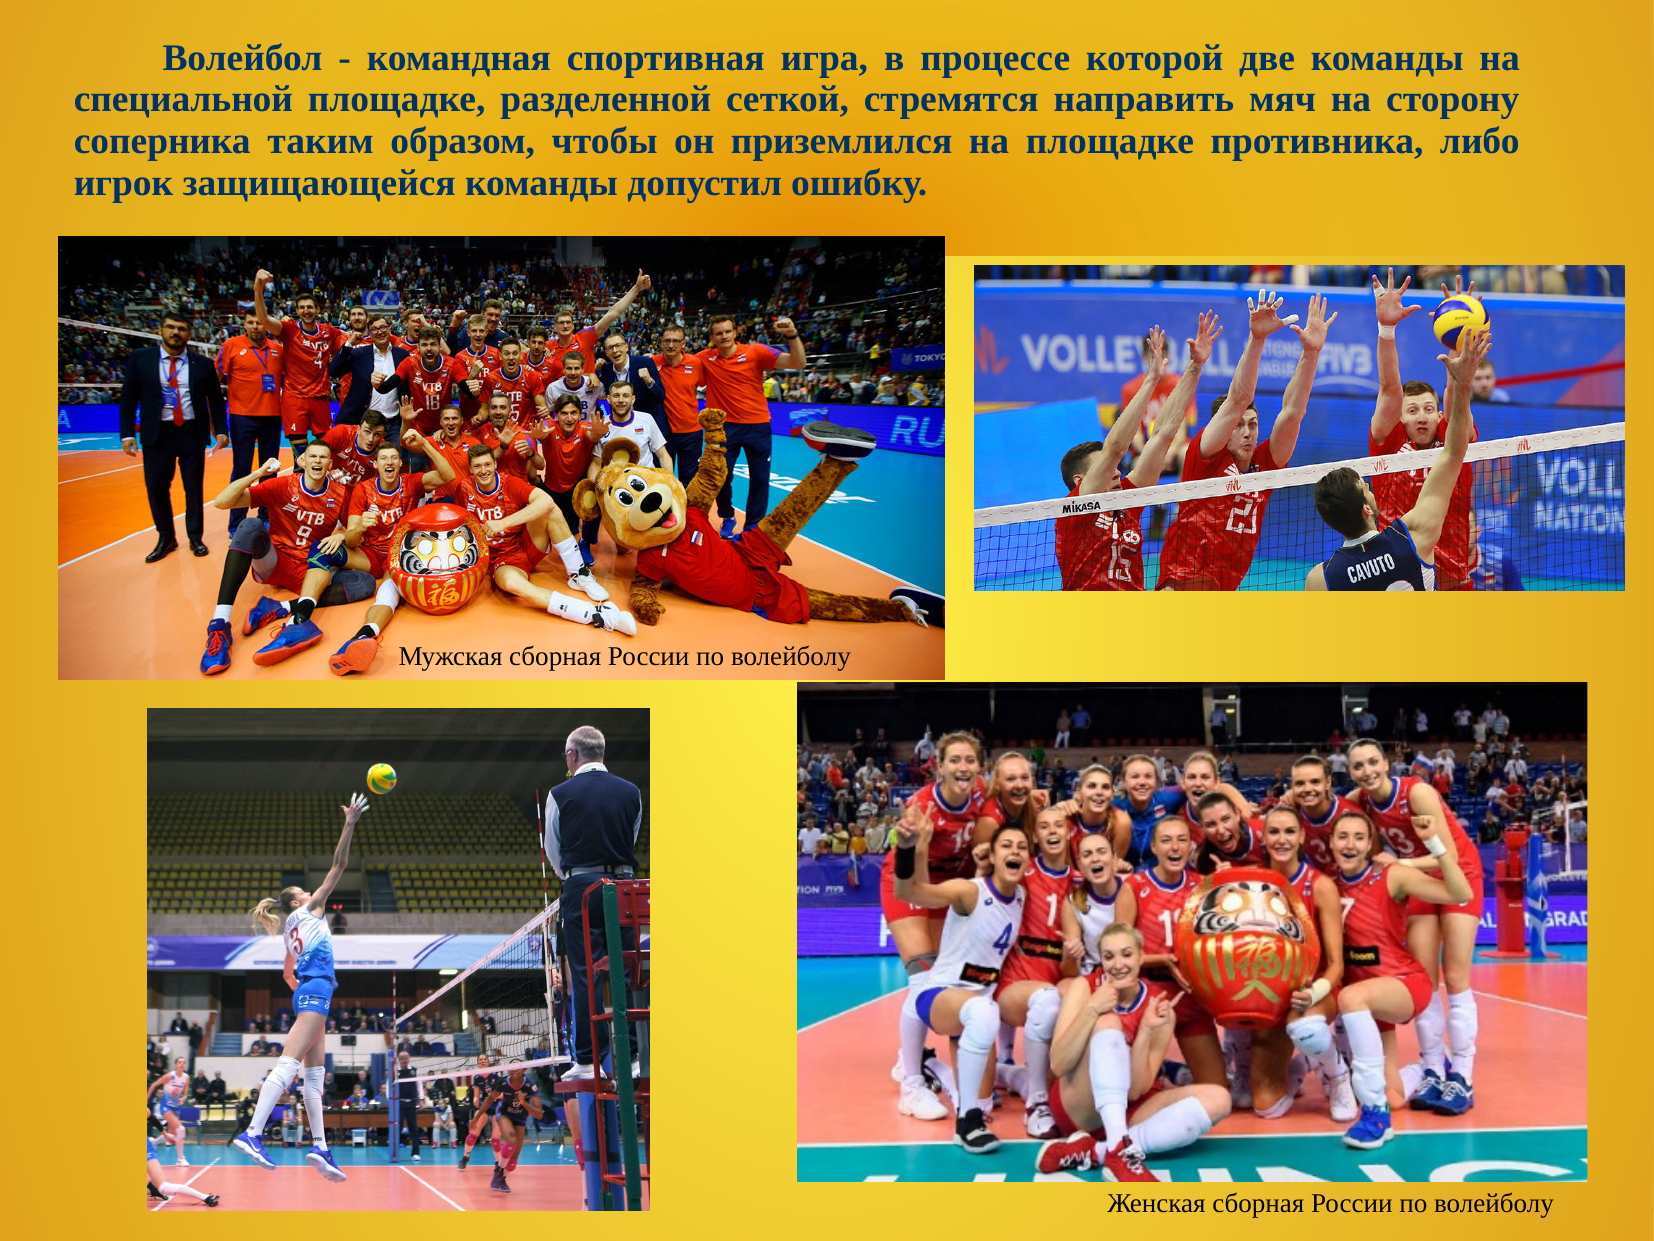

Волейбол - командная спортивная игра, в процессе которой две команды на специальной площадке, разделенной сеткой, стремятся направить мяч на сторону соперника таким образом, чтобы он приземлился на площадке противника, либо игрок защищающейся команды допустил ошибку.
Мужская сборная России по волейболу
Женская сборная России по волейболу